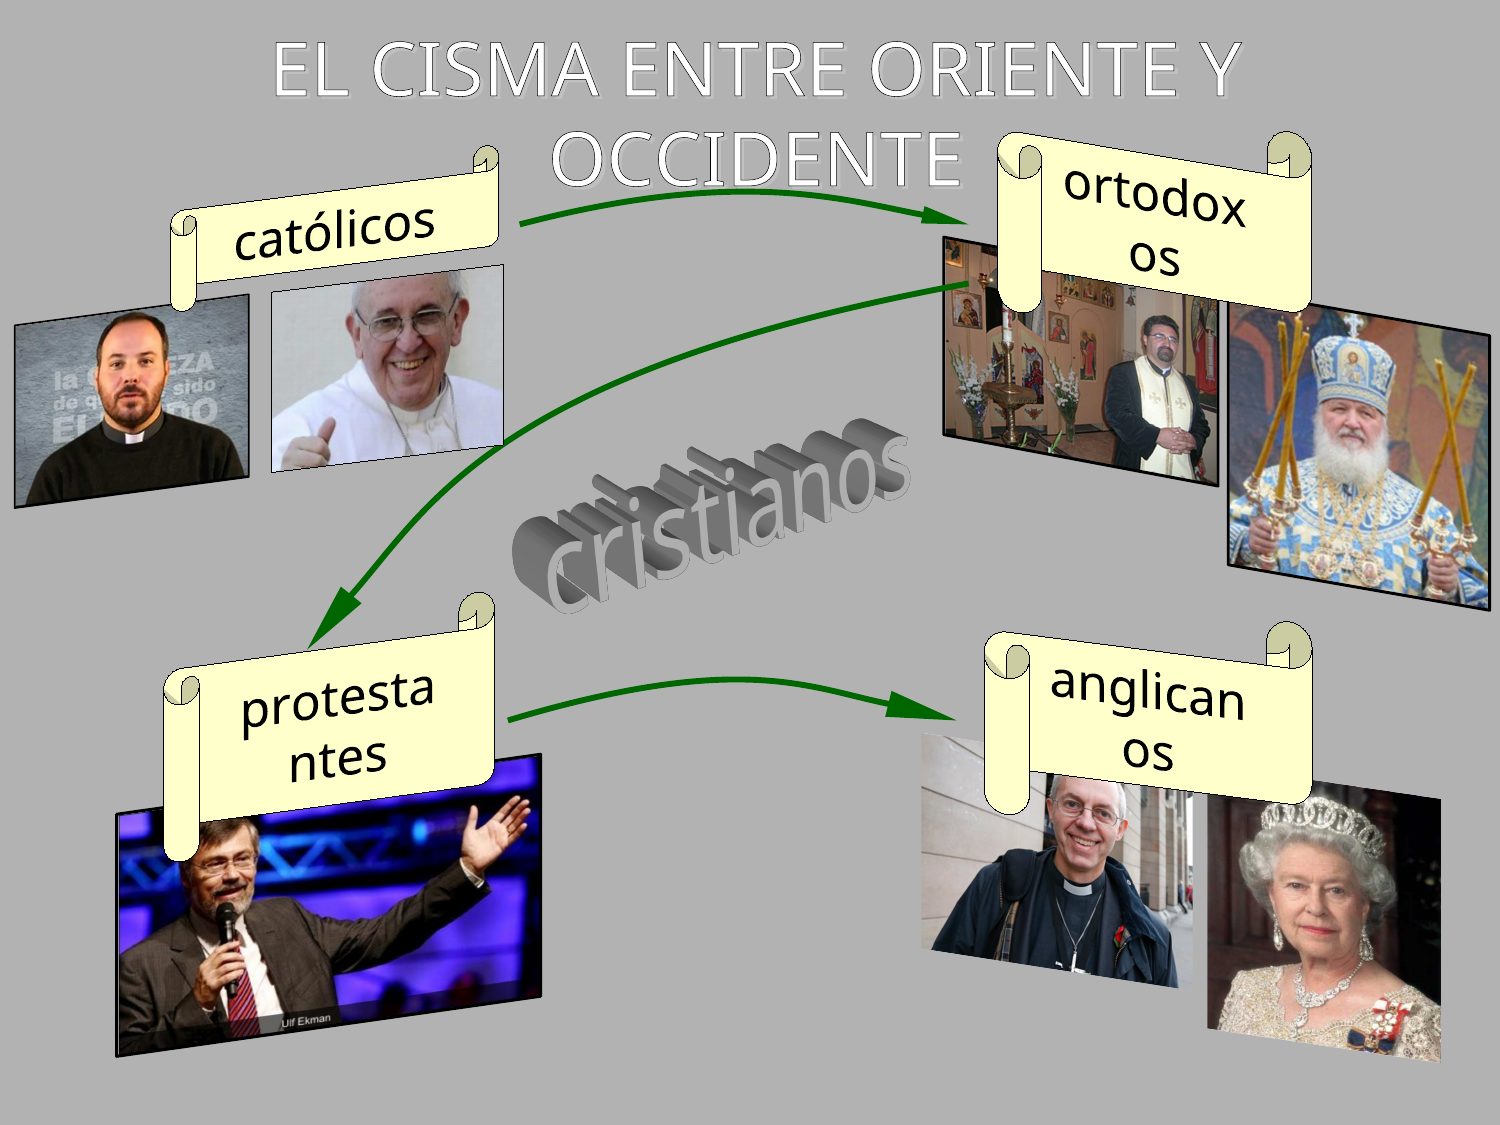

EL CISMA ENTRE ORIENTE Y OCCIDENTE
ortodoxos
católicos
cristianos
anglicanos
protestantes